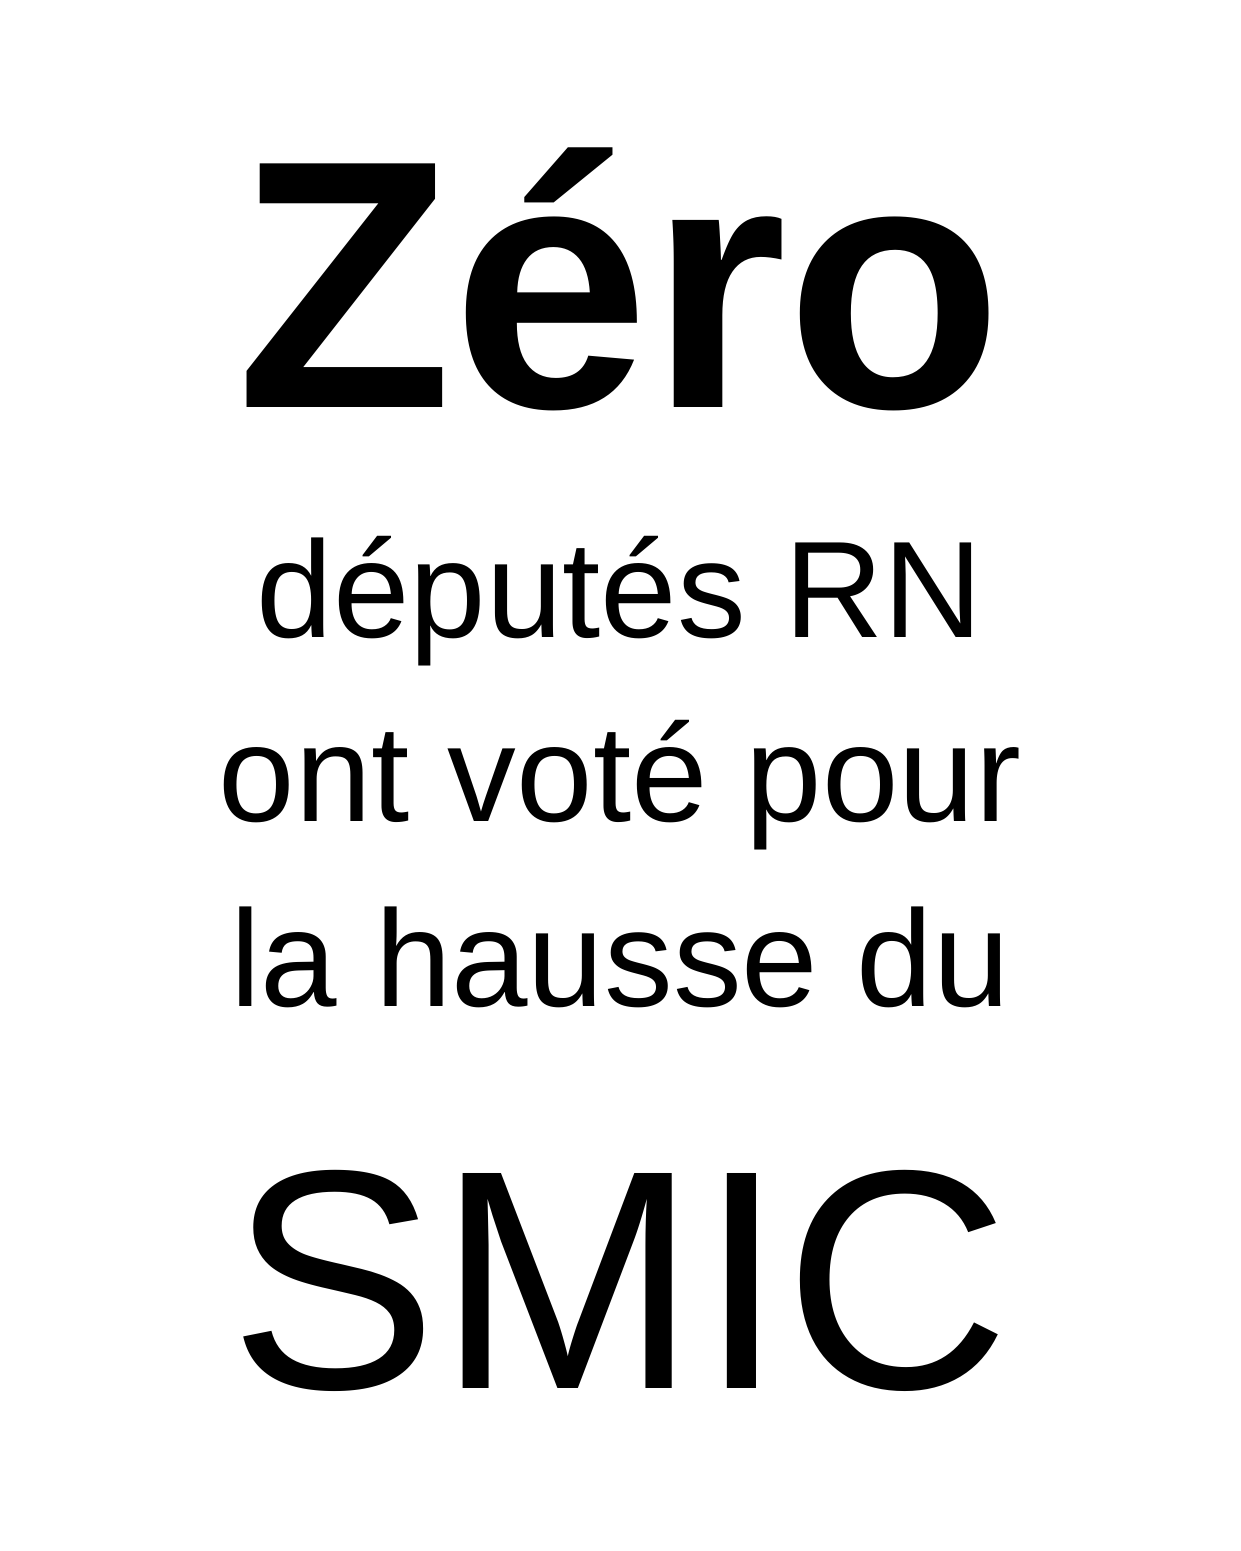

Zéro
députés RN
ont voté pour
la hausse du SMIC